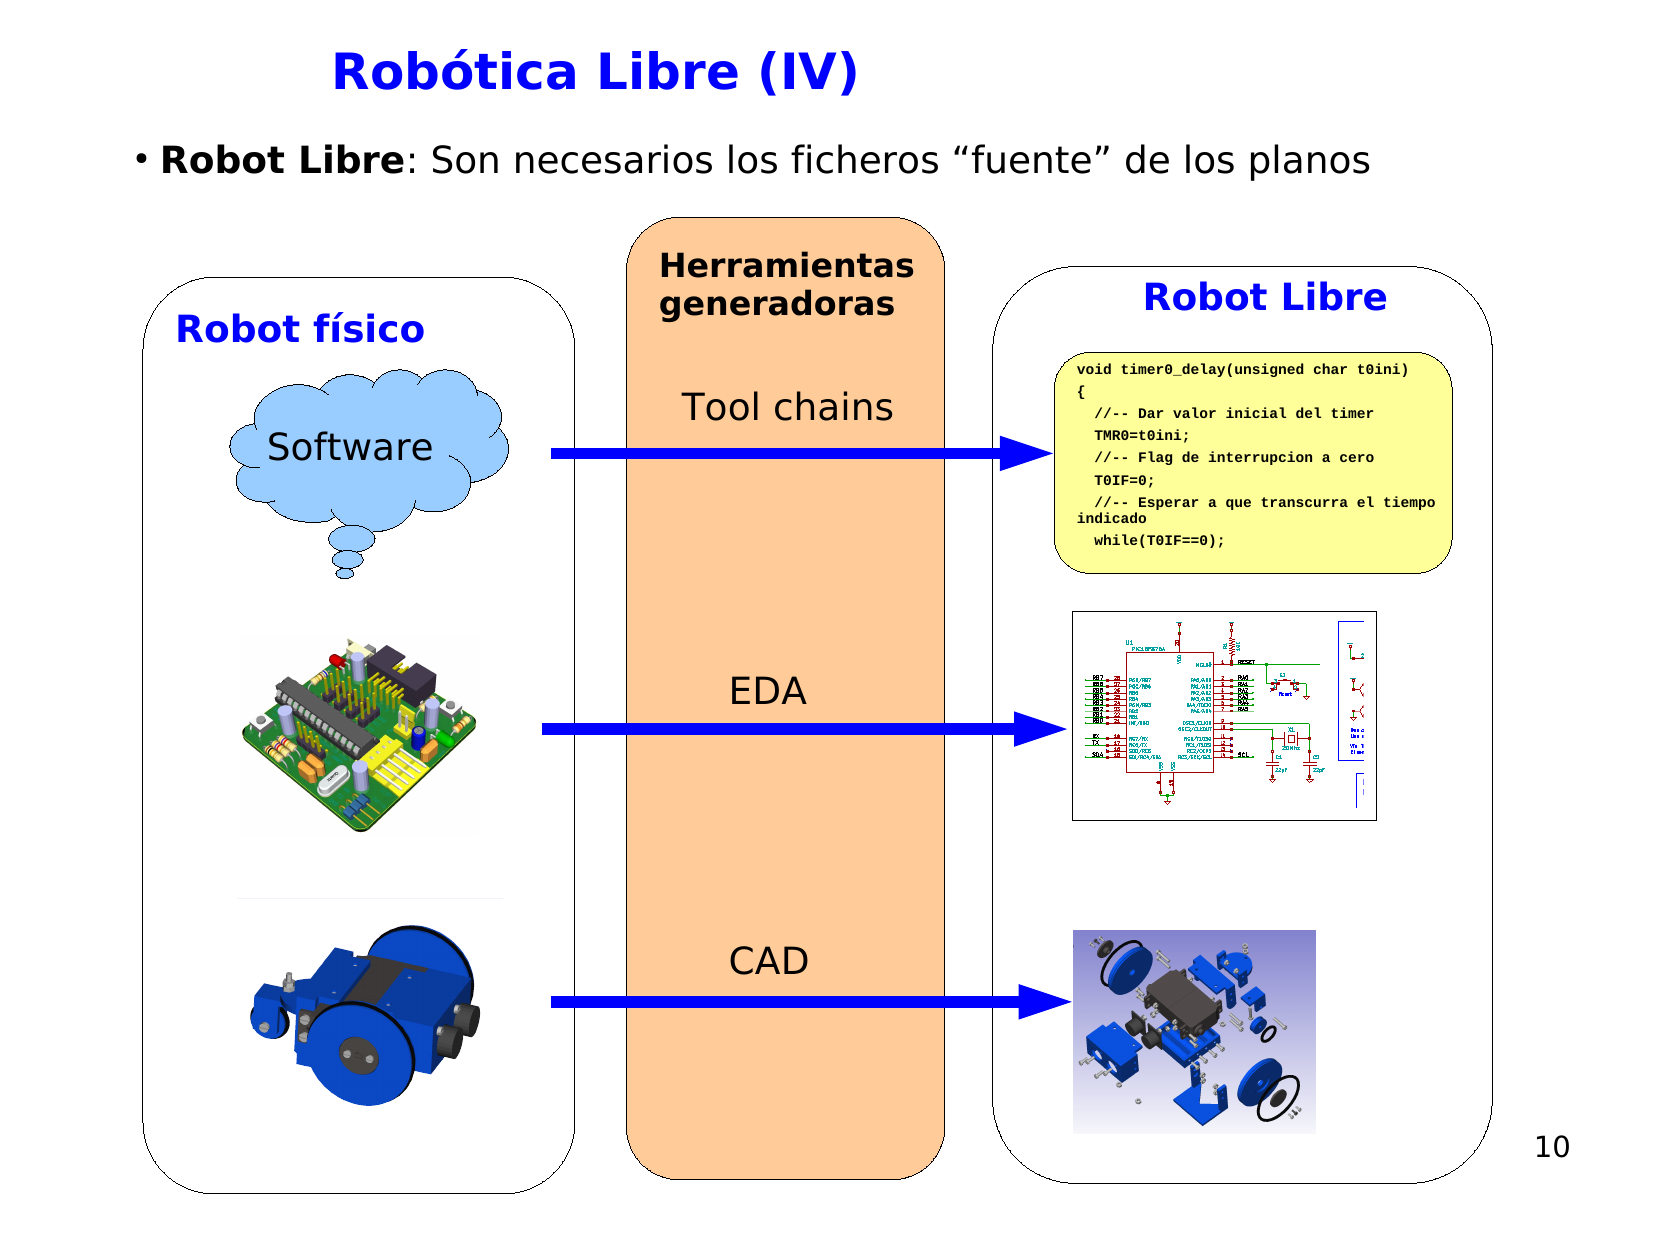

Robótica Libre (IV)
 Robot Libre: Son necesarios los ficheros “fuente” de los planos
Herramientas
generadoras
Robot Libre
Robot físico
void timer0_delay(unsigned char t0ini)
{
 //-- Dar valor inicial del timer
 TMR0=t0ini;
 //-- Flag de interrupcion a cero
 T0IF=0;
 //-- Esperar a que transcurra el tiempo indicado
 while(T0IF==0);
Tool chains
Software
EDA
CAD
10